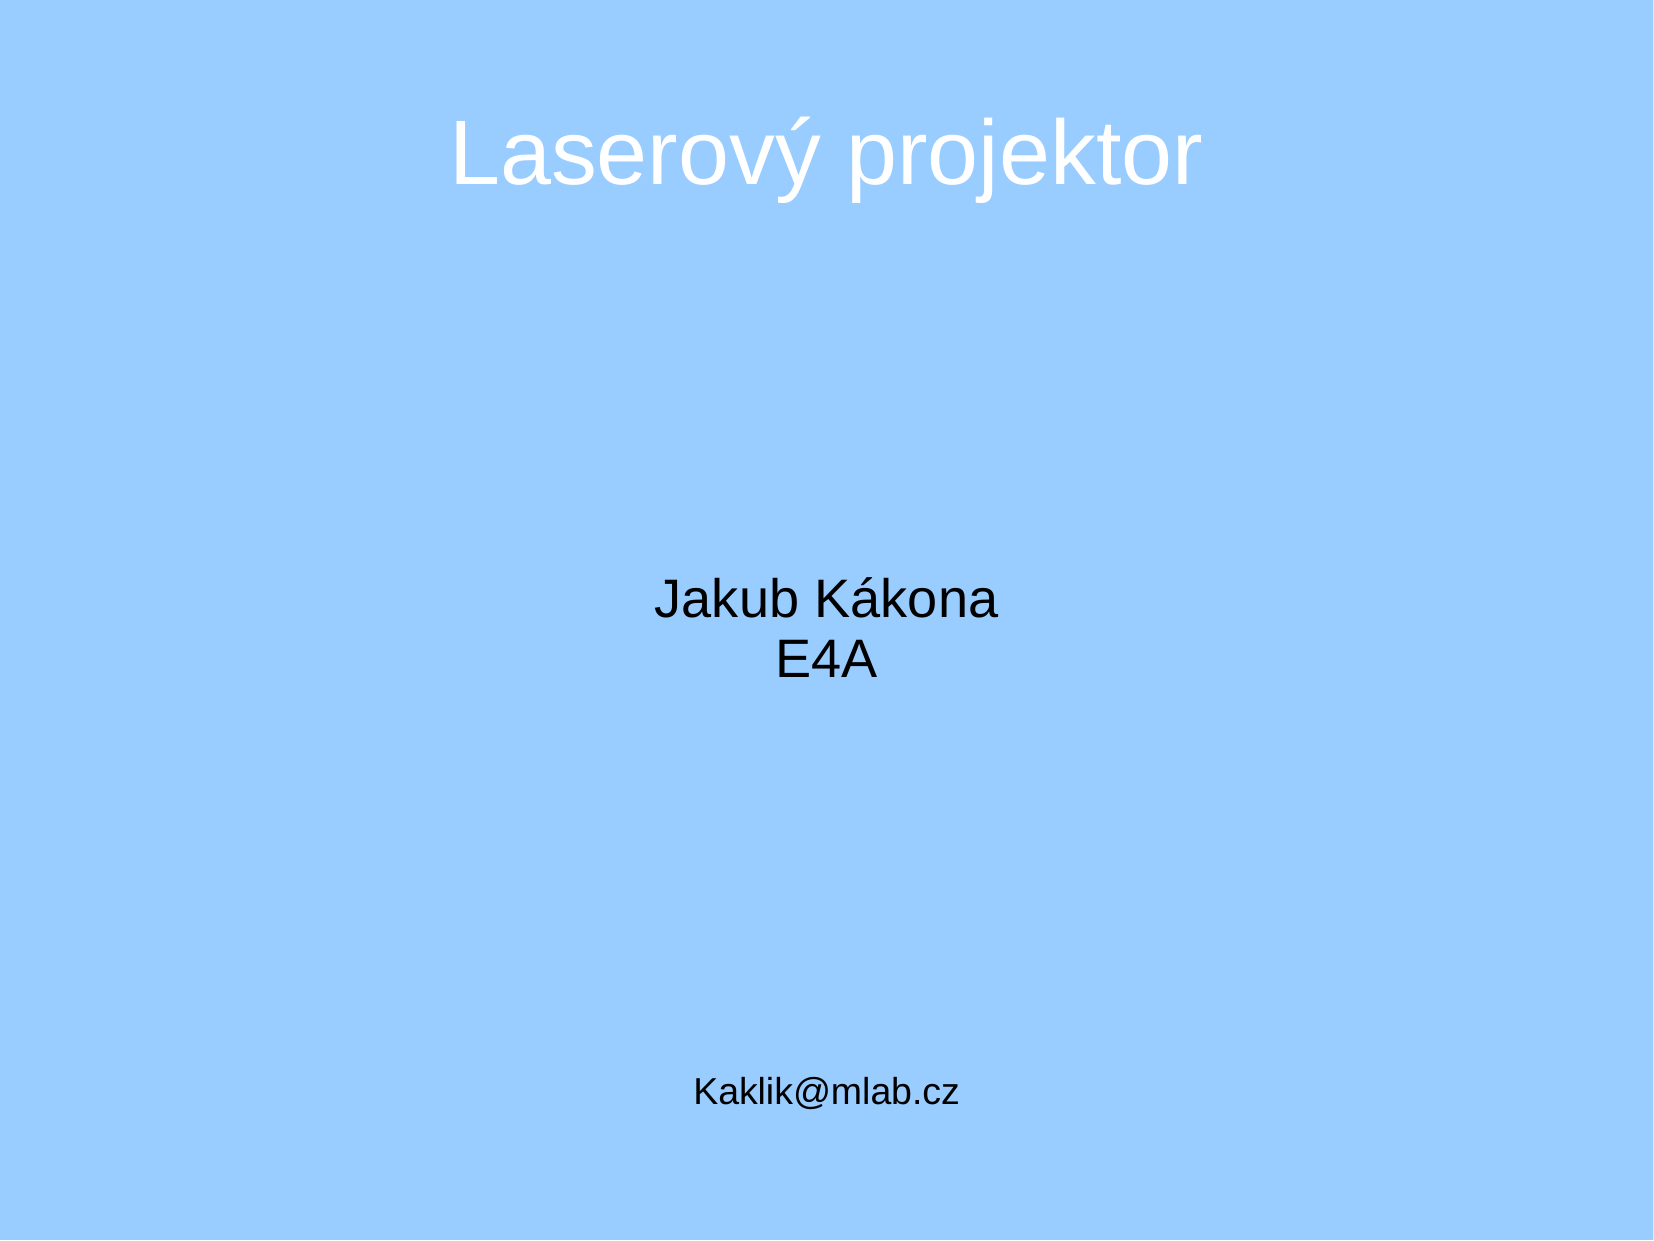

# Laserový projektor
Jakub Kákona
E4A
Kaklik@mlab.cz